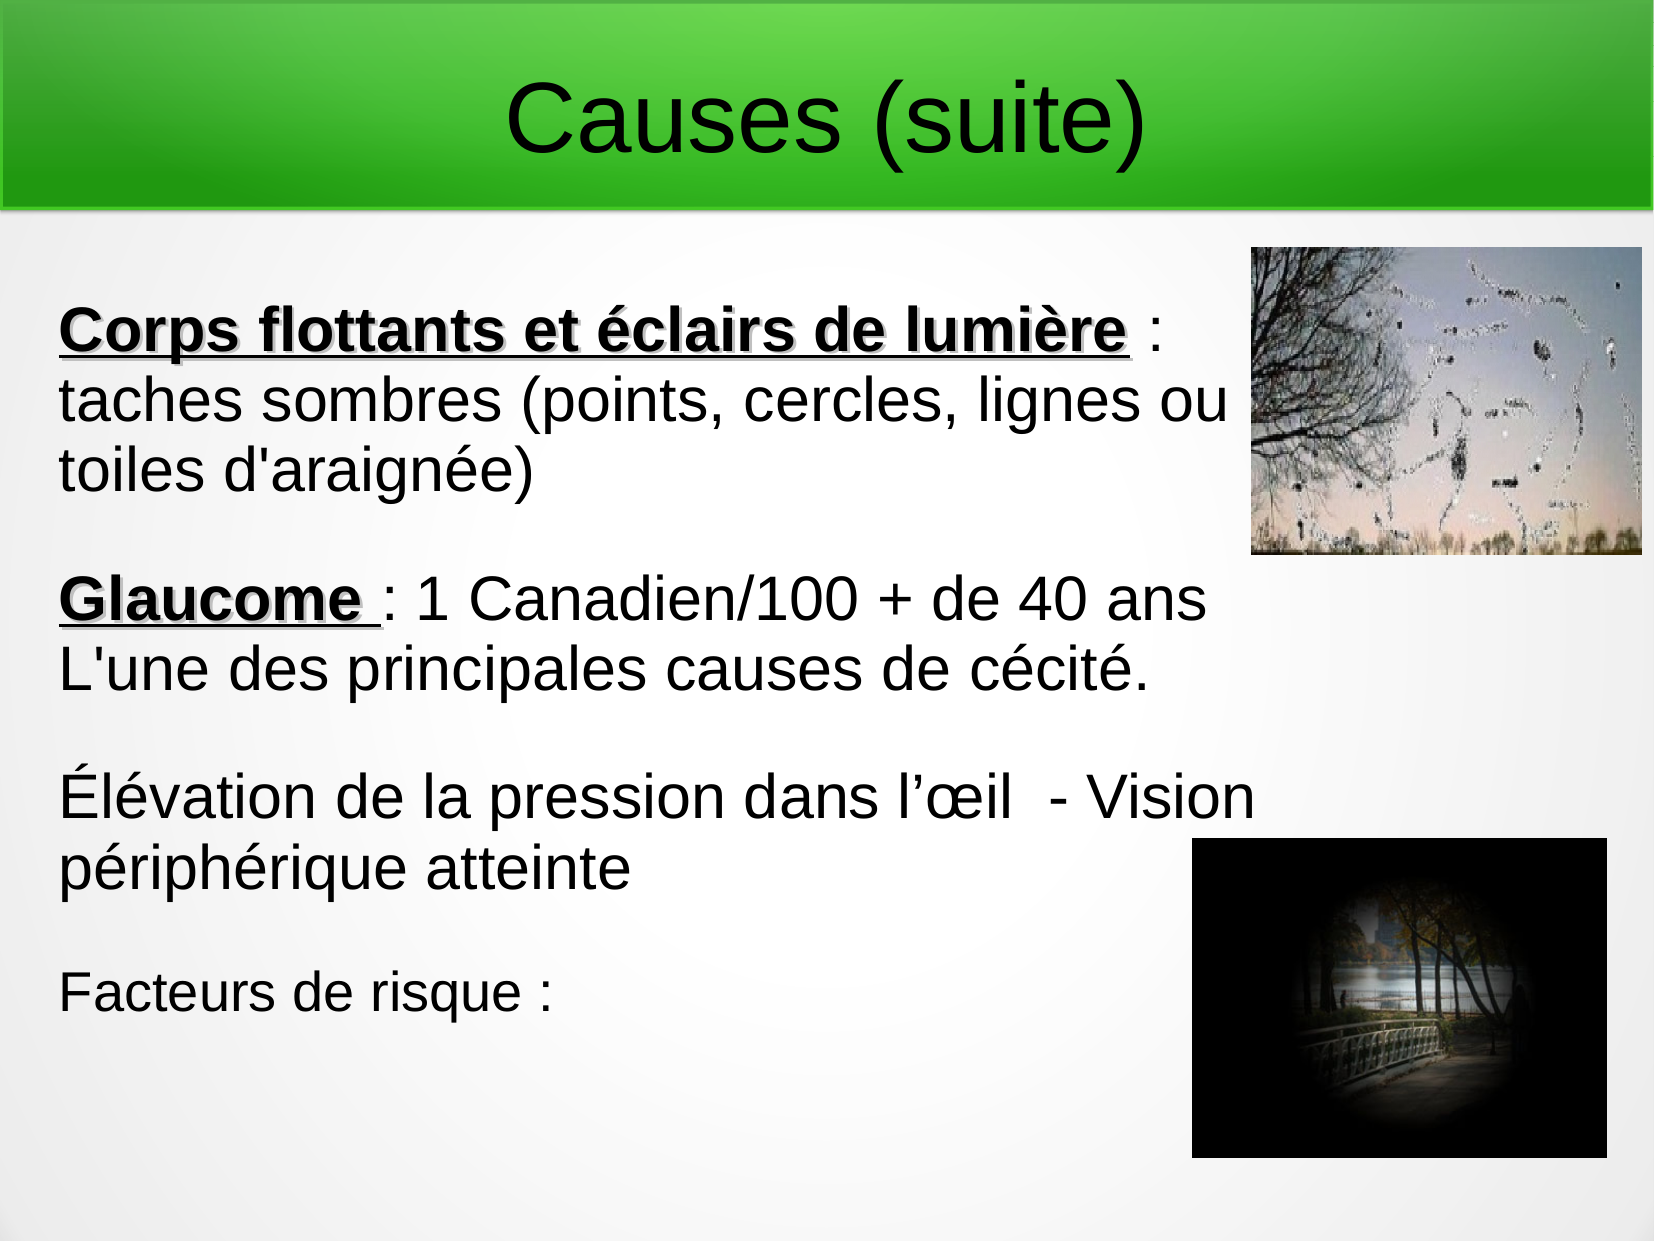

Causes (suite)
# Corps flottants et éclairs de lumière : taches sombres (points, cercles, lignes ou toiles d'araignée)
Glaucome : 1 Canadien/100 + de 40 ans L'une des principales causes de cécité.
Élévation de la pression dans l’œil - Vision périphérique atteinte
Facteurs de risque :